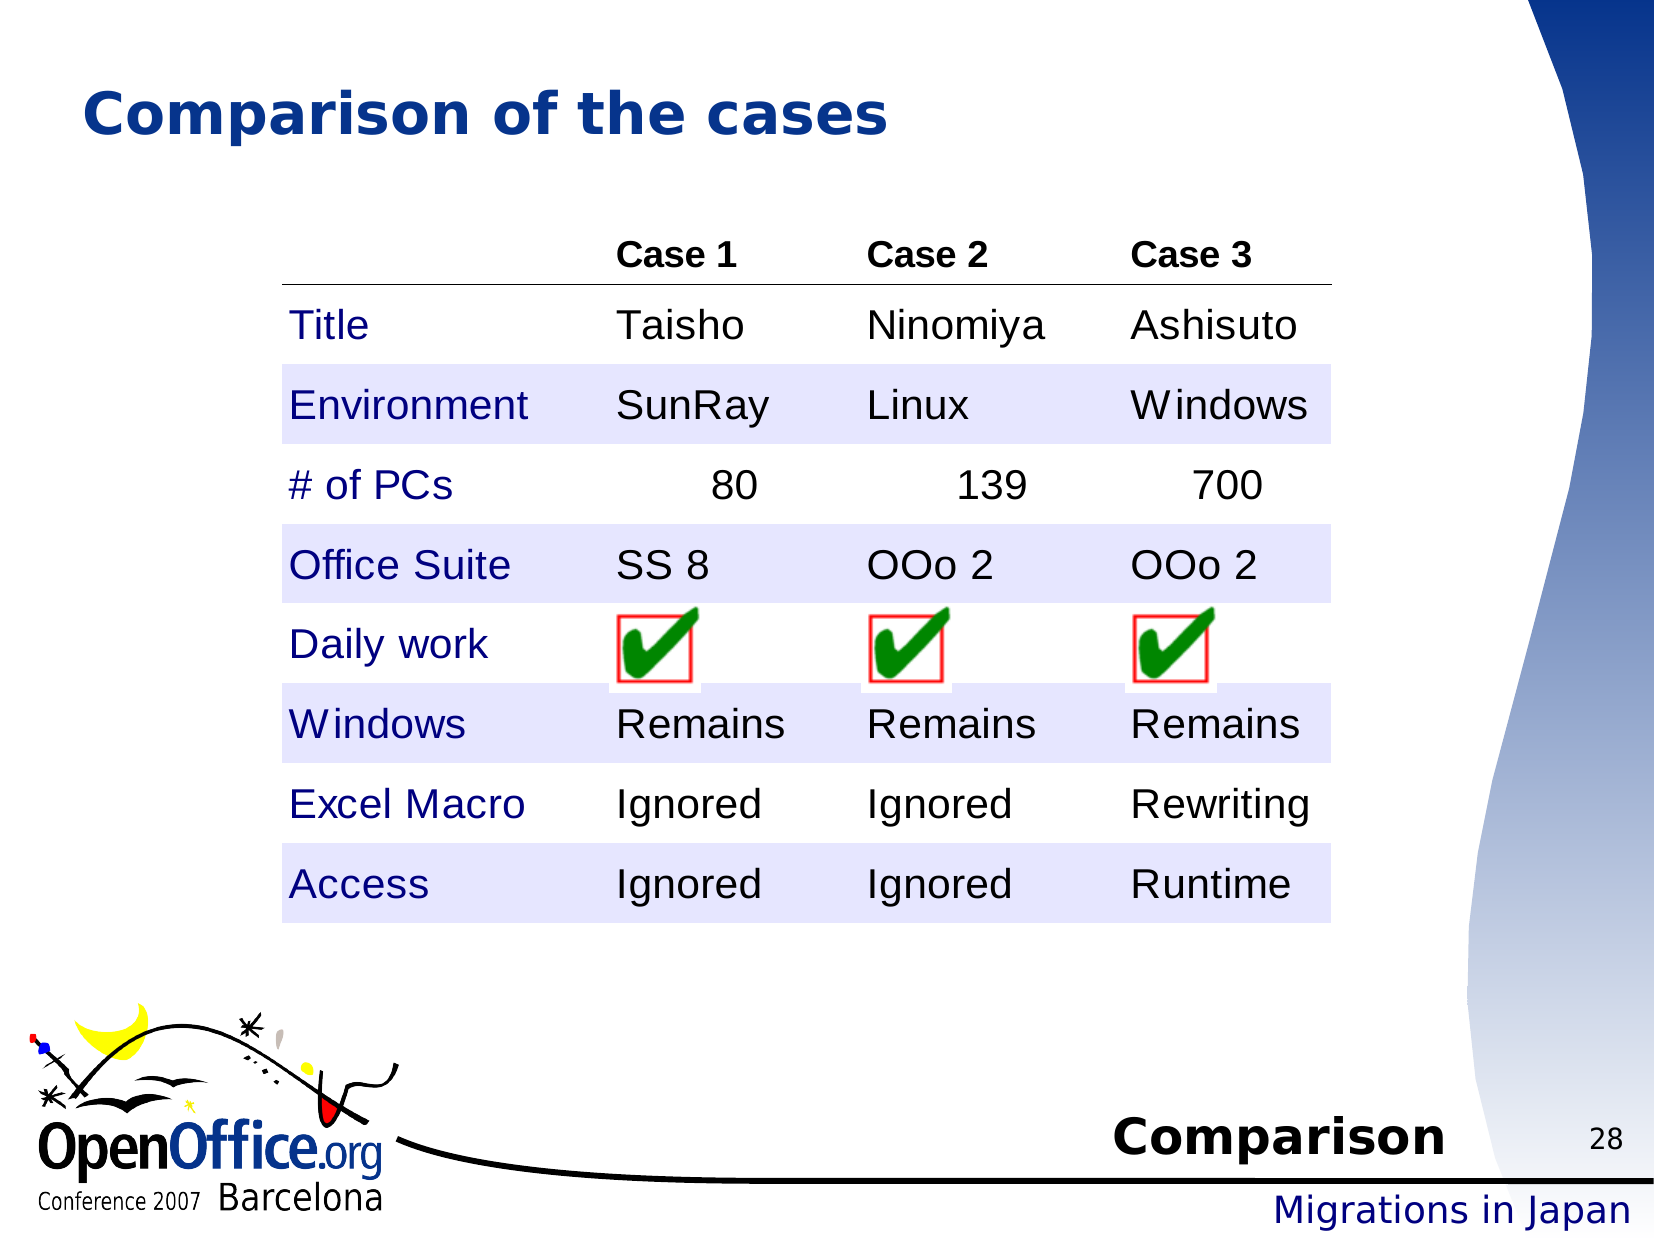

Comparison of the cases
# Comparison
28